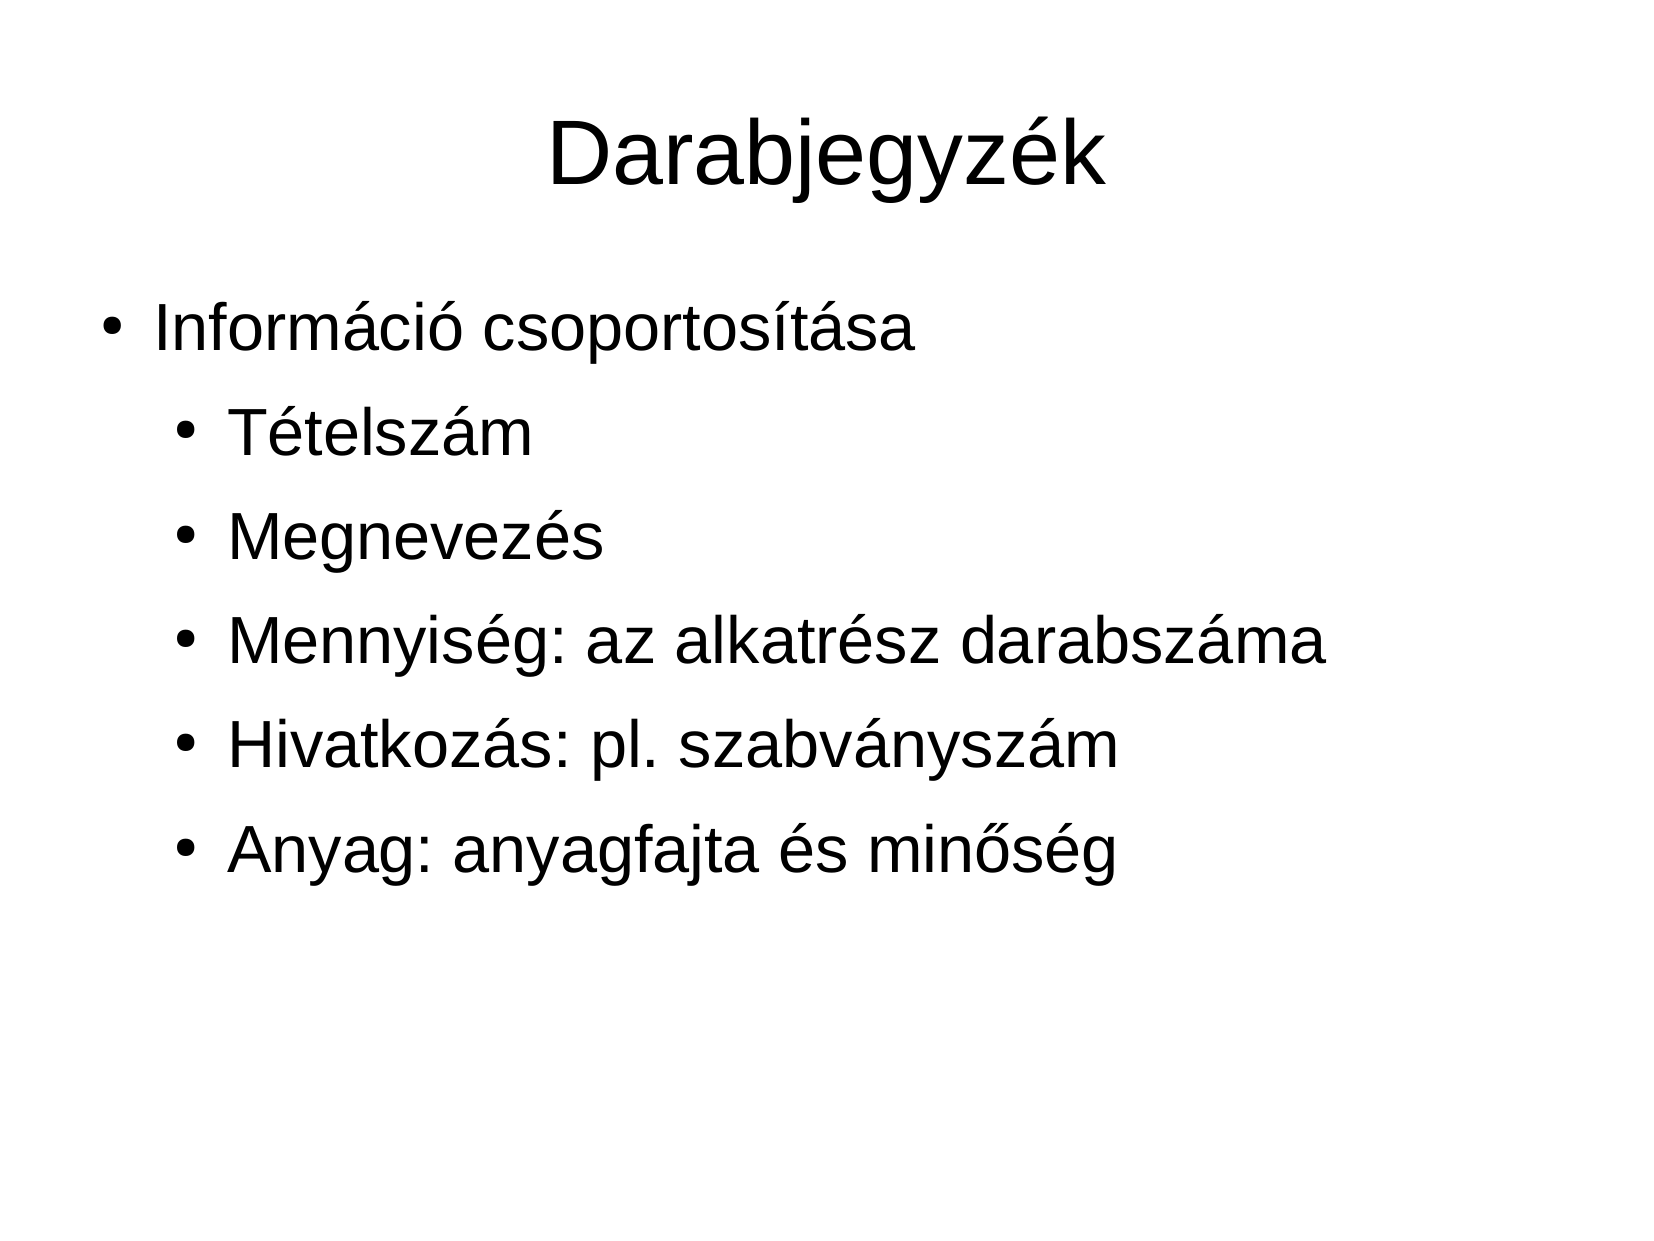

# Darabjegyzék
Információ csoportosítása
Tételszám
Megnevezés
Mennyiség: az alkatrész darabszáma
Hivatkozás: pl. szabványszám
Anyag: anyagfajta és minőség